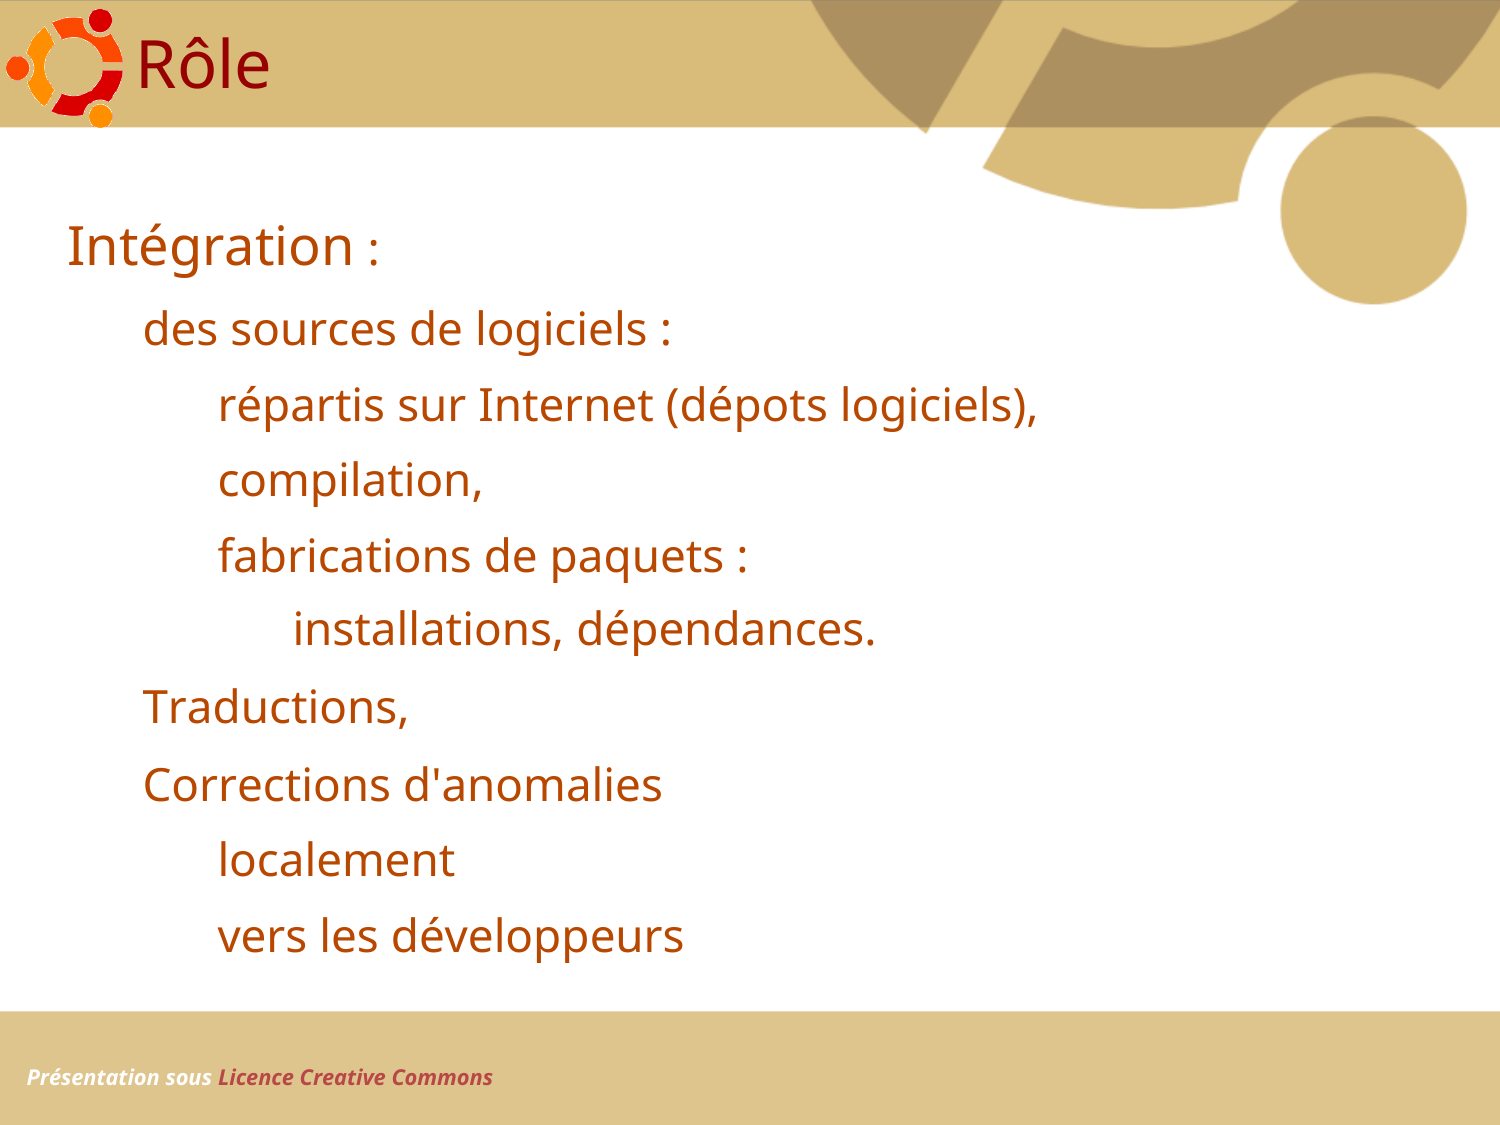

# Rôle
Intégration :
des sources de logiciels :
répartis sur Internet (dépots logiciels),
compilation,
fabrications de paquets :
installations, dépendances.
Traductions,
Corrections d'anomalies
localement
vers les développeurs